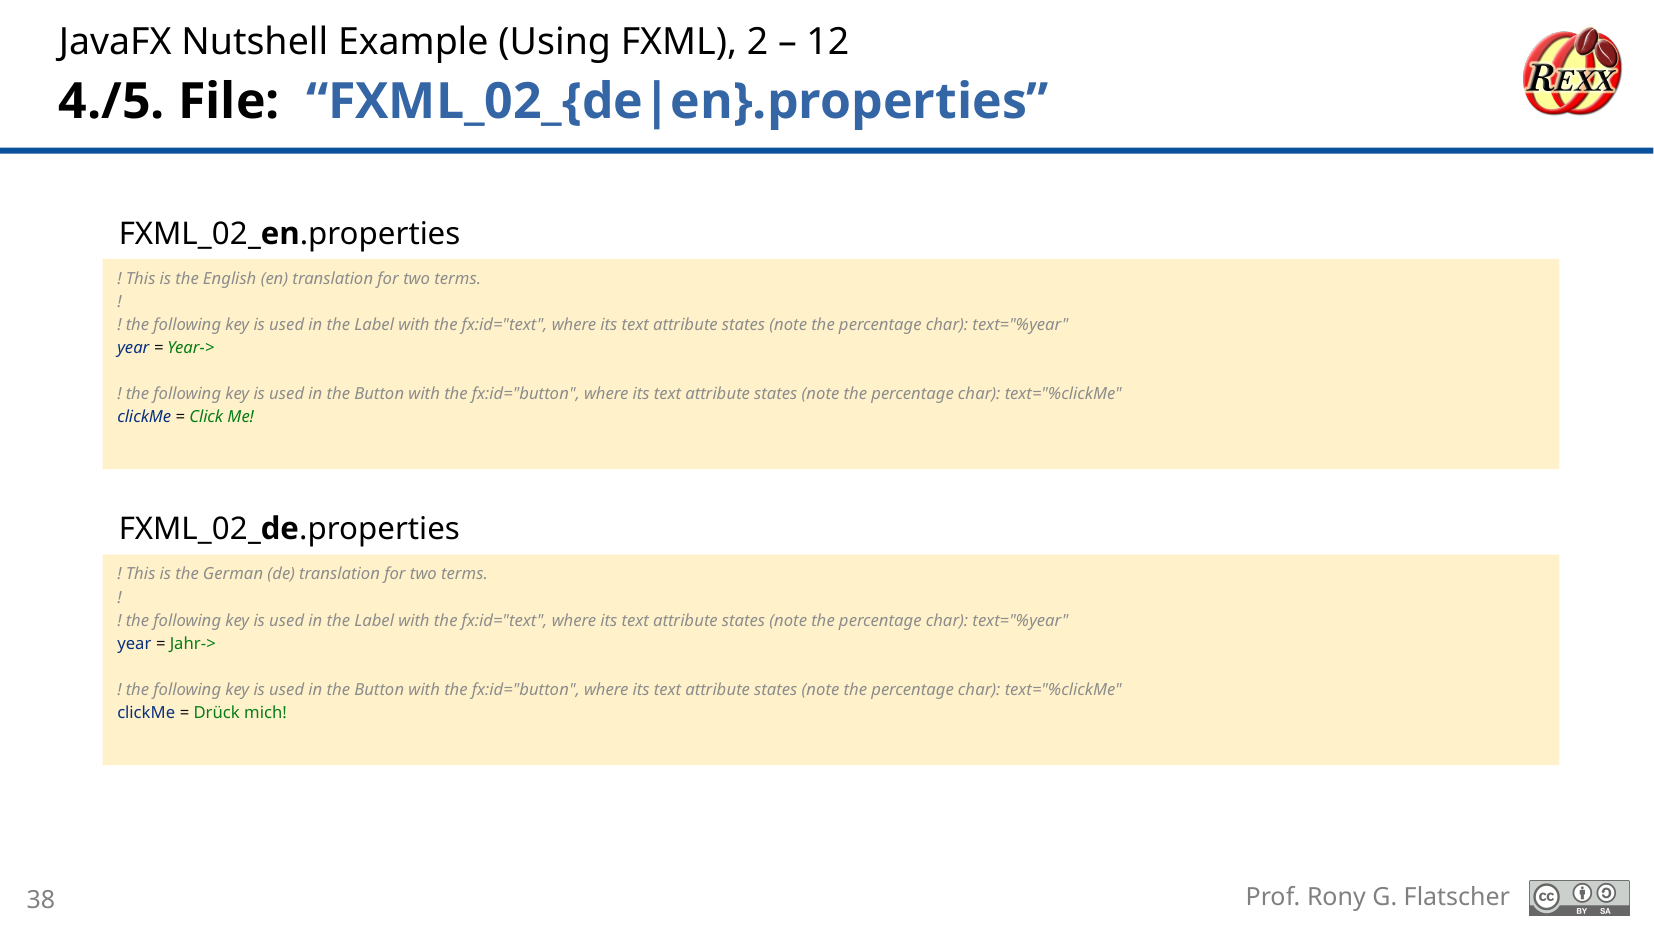

# JavaFX Nutshell Example (Using FXML), 2 – 12 4./5. File: “FXML_02_{de|en}.properties”
FXML_02_en.properties
! This is the English (en) translation for two terms.
!
! the following key is used in the Label with the fx:id="text", where its text attribute states (note the percentage char): text="%year"
year = Year->
! the following key is used in the Button with the fx:id="button", where its text attribute states (note the percentage char): text="%clickMe"
clickMe = Click Me!
FXML_02_de.properties
! This is the German (de) translation for two terms.
!
! the following key is used in the Label with the fx:id="text", where its text attribute states (note the percentage char): text="%year"
year = Jahr->
! the following key is used in the Button with the fx:id="button", where its text attribute states (note the percentage char): text="%clickMe"
clickMe = Drück mich!